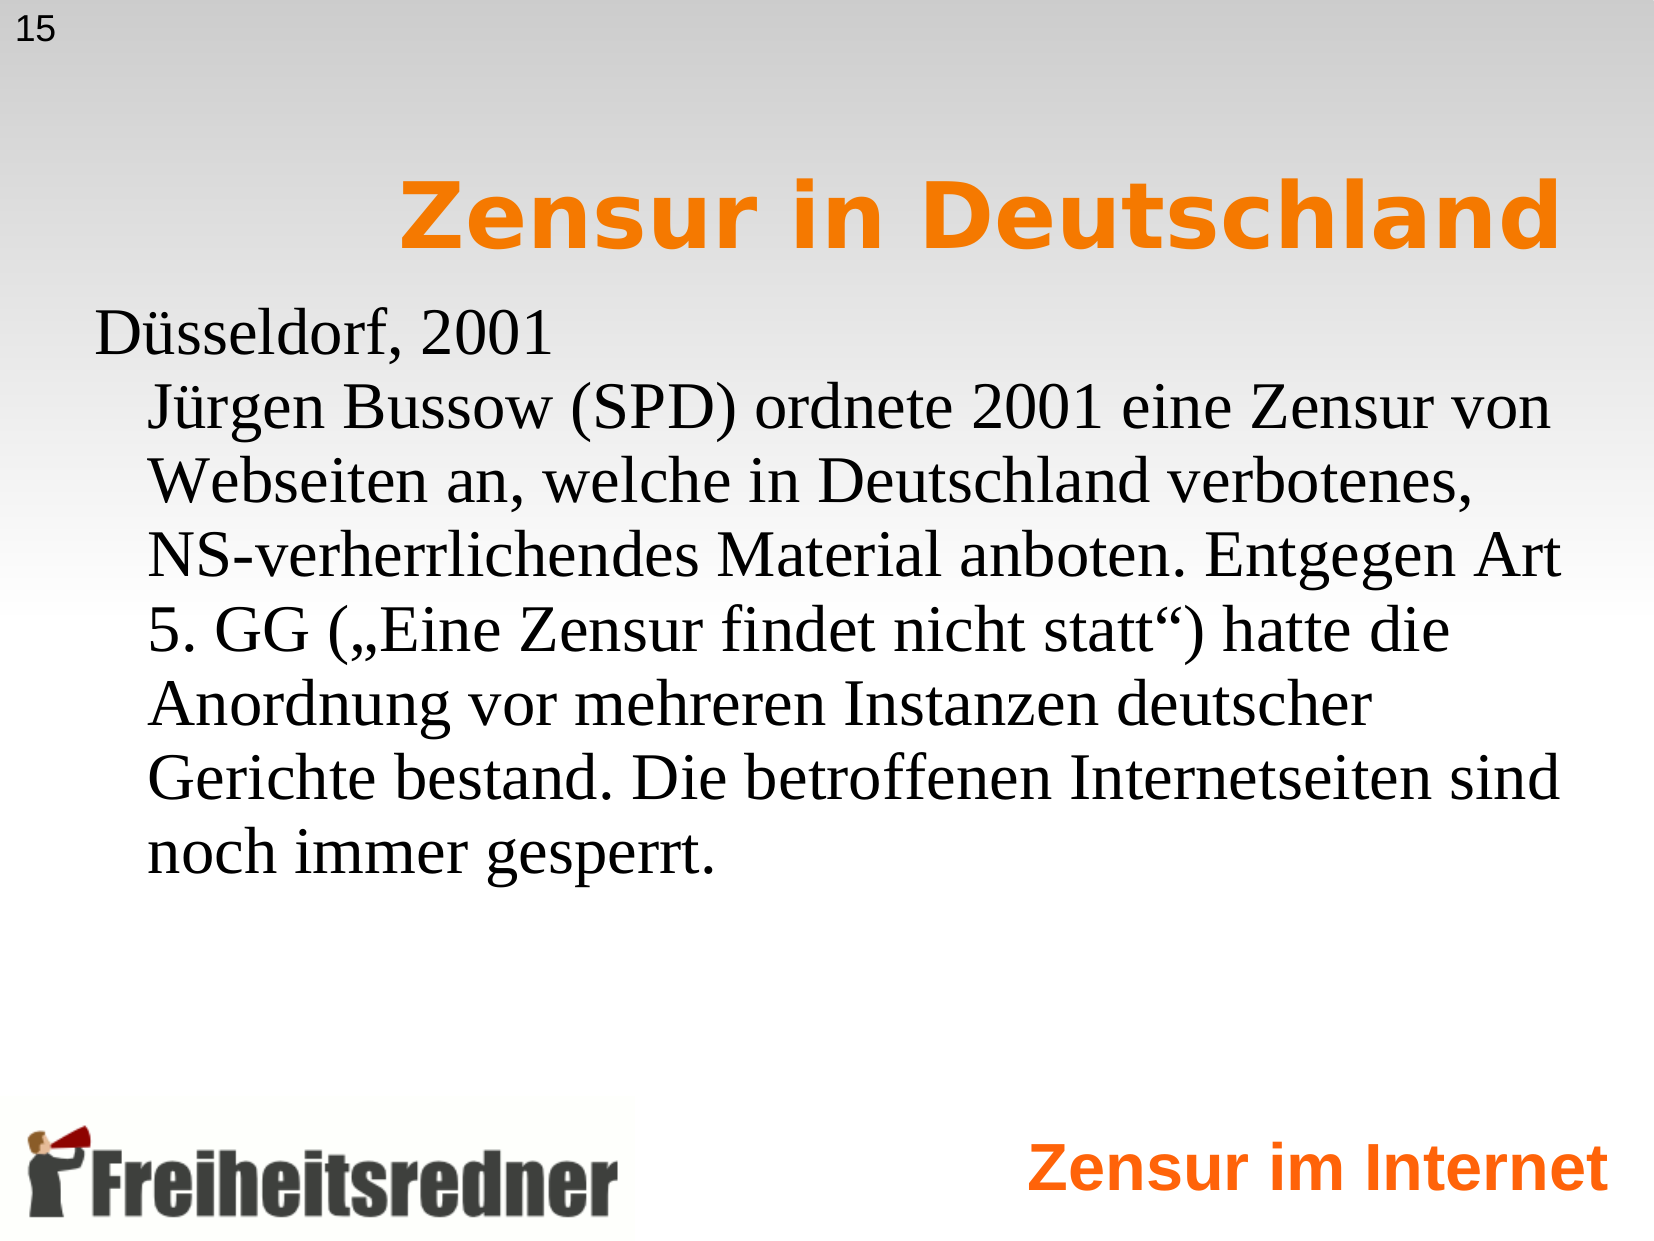

# Zensur in Deutschland
Düsseldorf, 2001
Jürgen Bussow (SPD) ordnete 2001 eine Zensur von Webseiten an, welche in Deutschland verbotenes, NS-verherrlichendes Material anboten. Entgegen Art 5. GG („Eine Zensur findet nicht statt“) hatte die Anordnung vor mehreren Instanzen deutscher Gerichte bestand. Die betroffenen Internetseiten sind noch immer gesperrt.